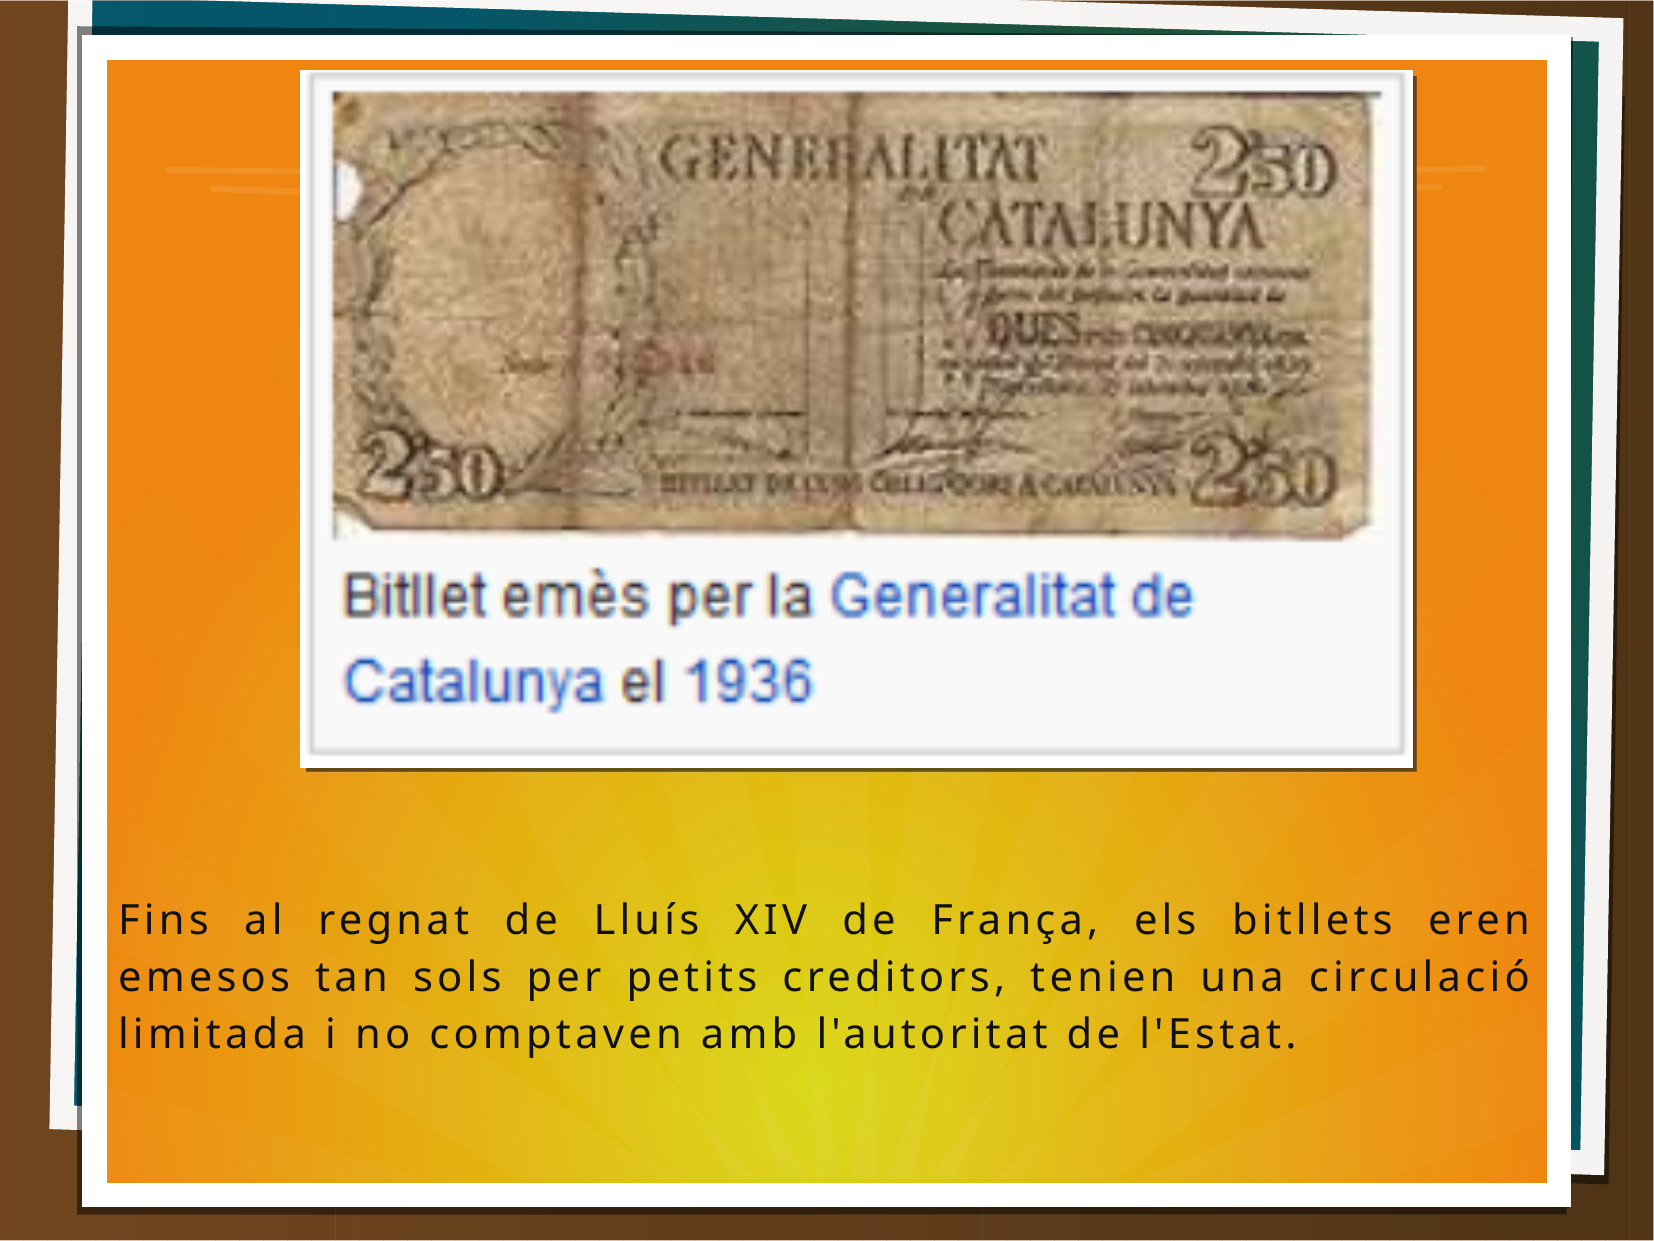

# Fins al regnat de Lluís XIV de França, els bitllets eren emesos tan sols per petits creditors, tenien una circulació limitada i no comptaven amb l'autoritat de l'Estat.